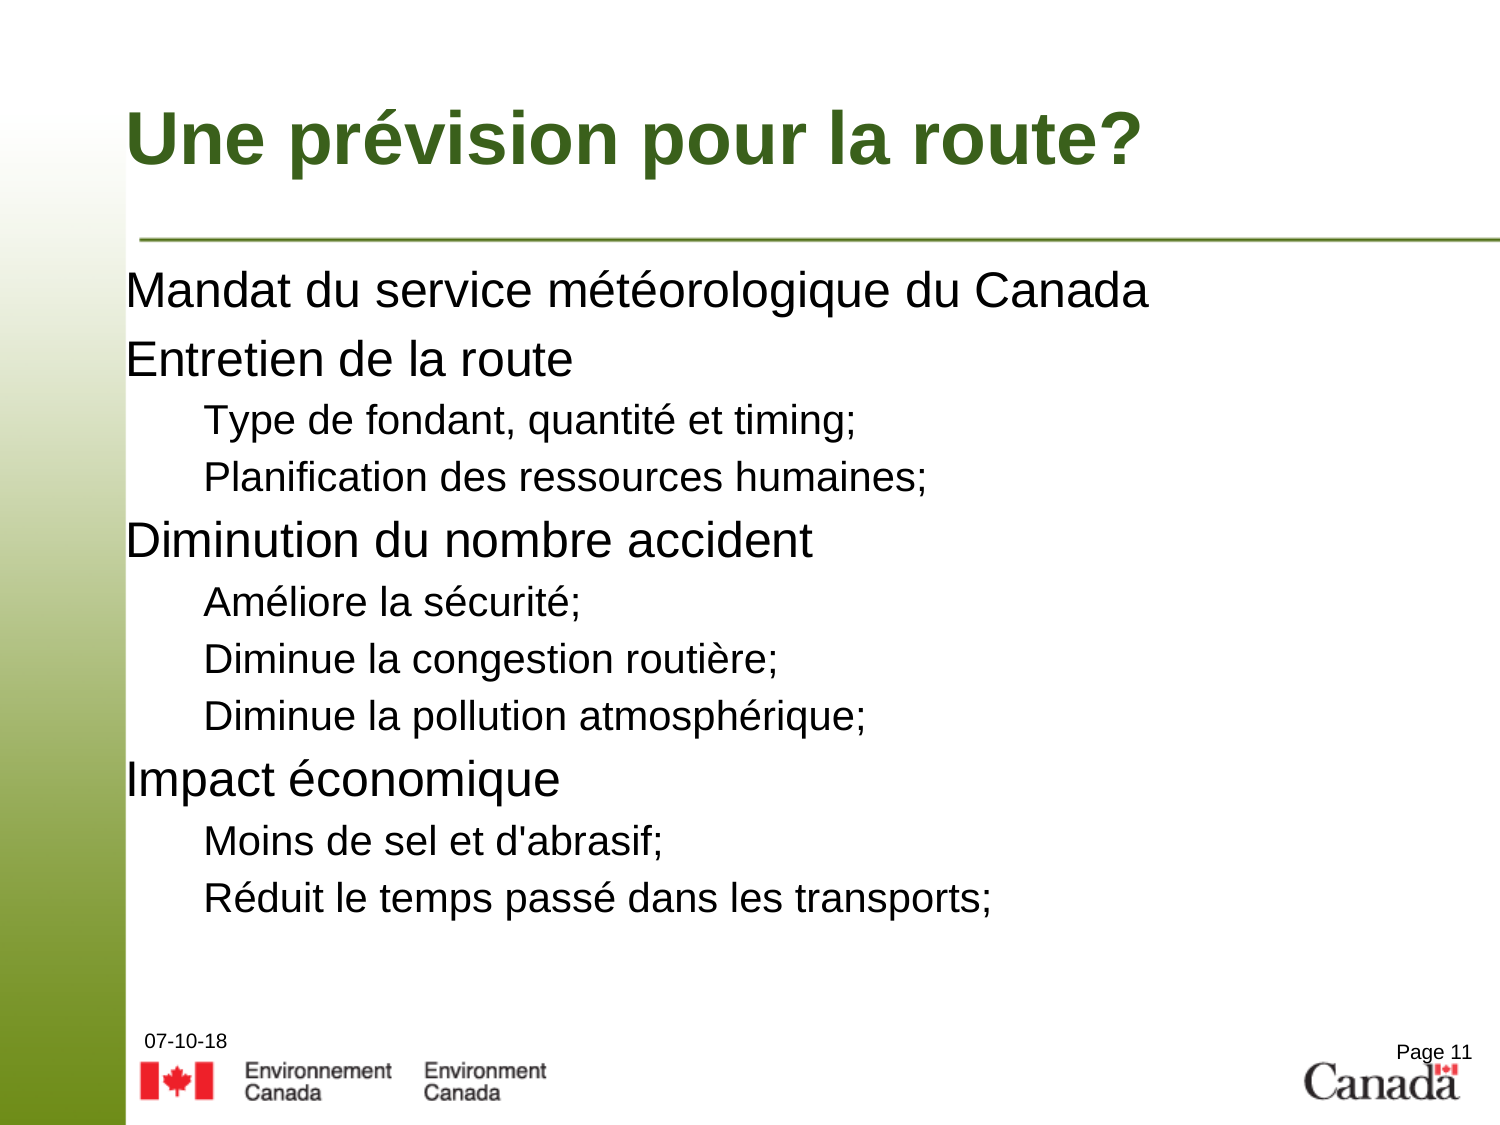

# Une prévision pour la route?
Mandat du service météorologique du Canada
Entretien de la route
Type de fondant, quantité et timing;
Planification des ressources humaines;
Diminution du nombre accident
Améliore la sécurité;
Diminue la congestion routière;
Diminue la pollution atmosphérique;
Impact économique
Moins de sel et d'abrasif;
Réduit le temps passé dans les transports;